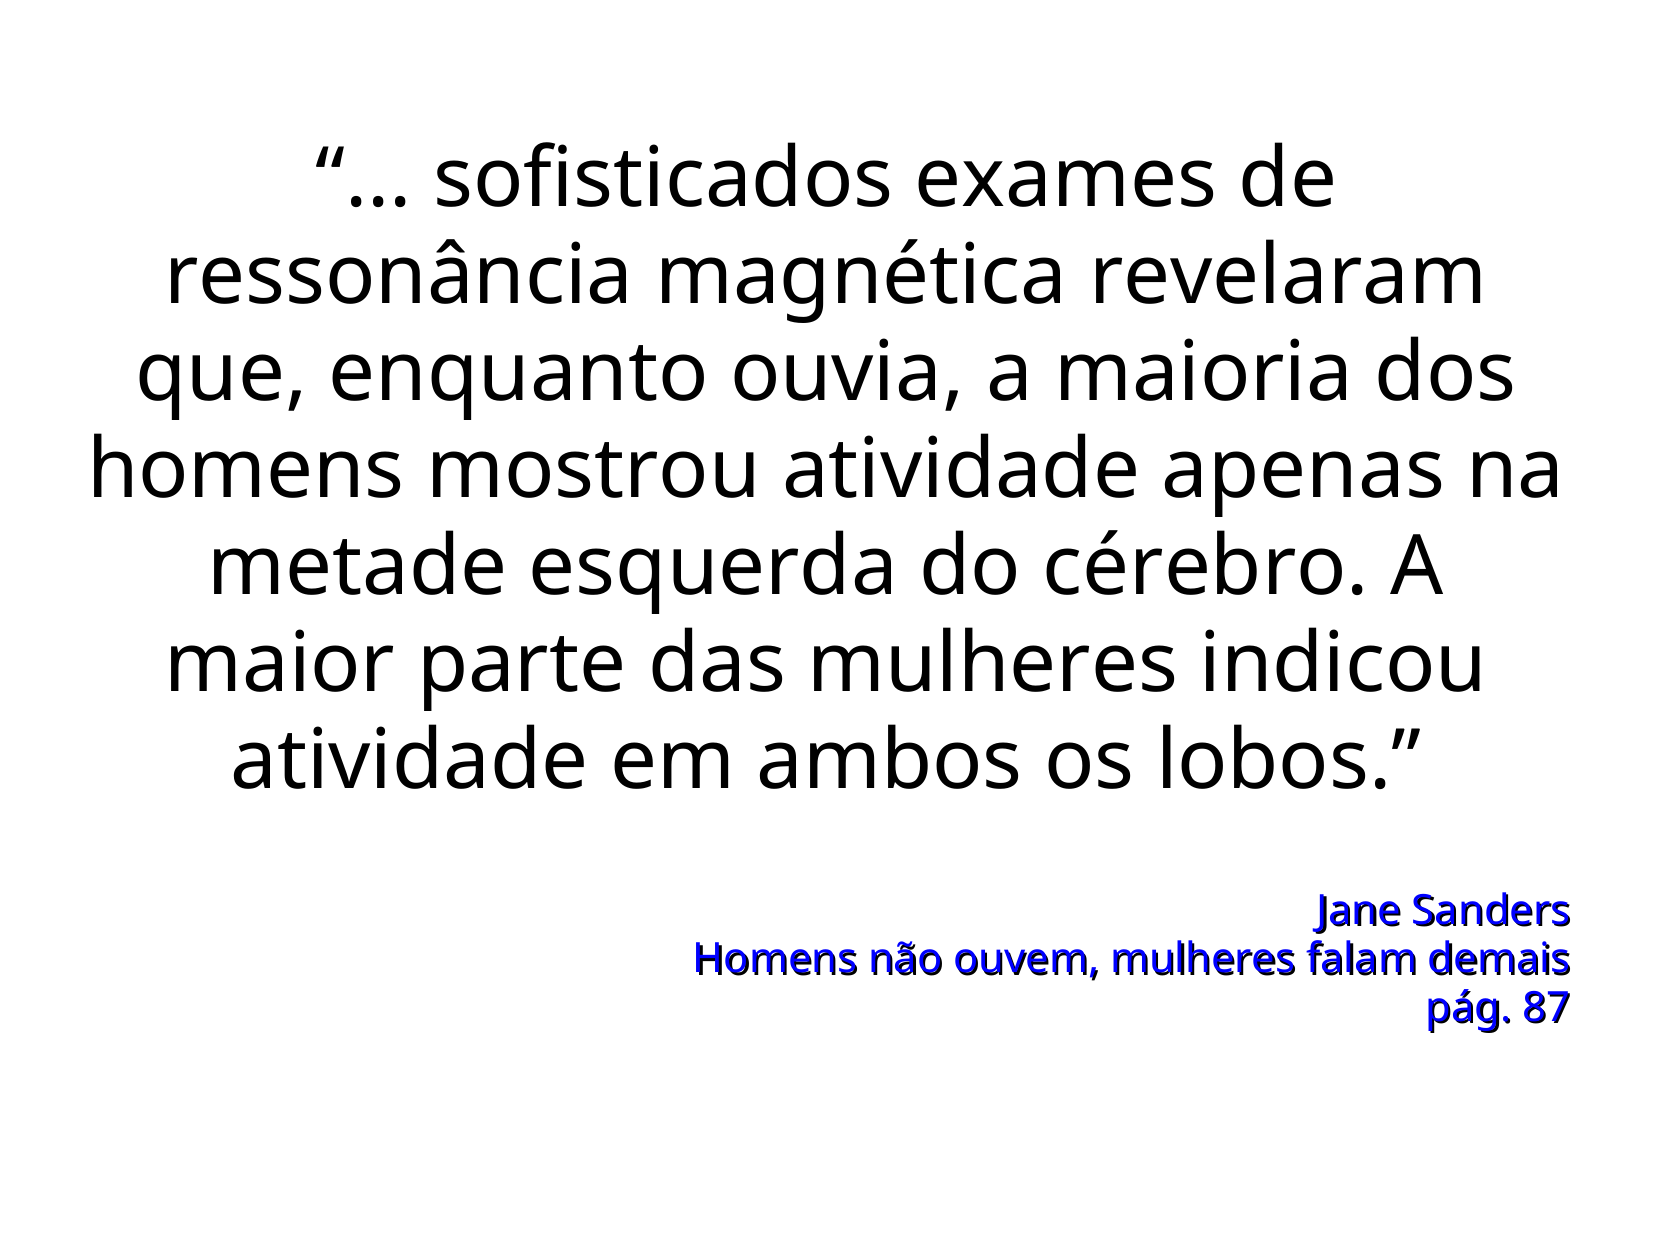

“... sofisticados exames de ressonância magnética revelaram que, enquanto ouvia, a maioria dos homens mostrou atividade apenas na metade esquerda do cérebro. A maior parte das mulheres indicou atividade em ambos os lobos.”
Jane Sanders
Homens não ouvem, mulheres falam demais
pág. 87